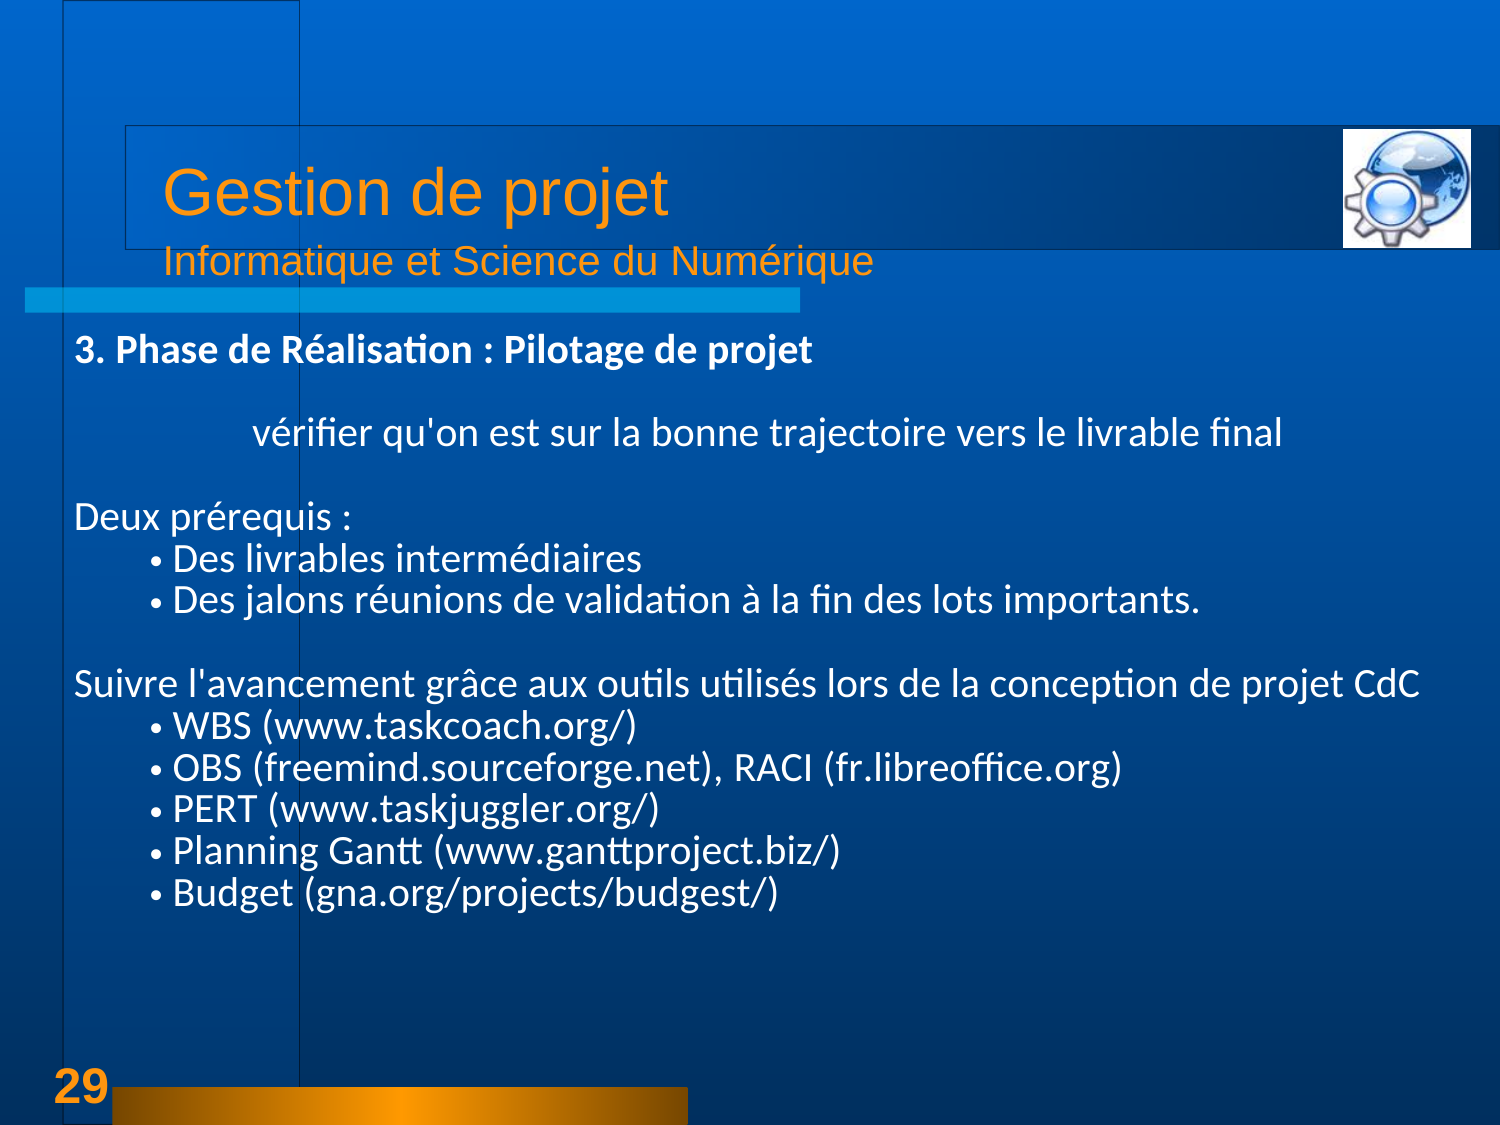

3. Phase de Réalisation : Pilotage de projet
vérifier qu'on est sur la bonne trajectoire vers le livrable final
Deux prérequis :
 Des livrables intermédiaires
 Des jalons réunions de validation à la fin des lots importants.
Suivre l'avancement grâce aux outils utilisés lors de la conception de projet CdC
 WBS (www.taskcoach.org/)
 OBS (freemind.sourceforge.net), RACI (fr.libreoffice.org)
 PERT (www.taskjuggler.org/)
 Planning Gantt (www.ganttproject.biz/)
 Budget (gna.org/projects/budgest/)